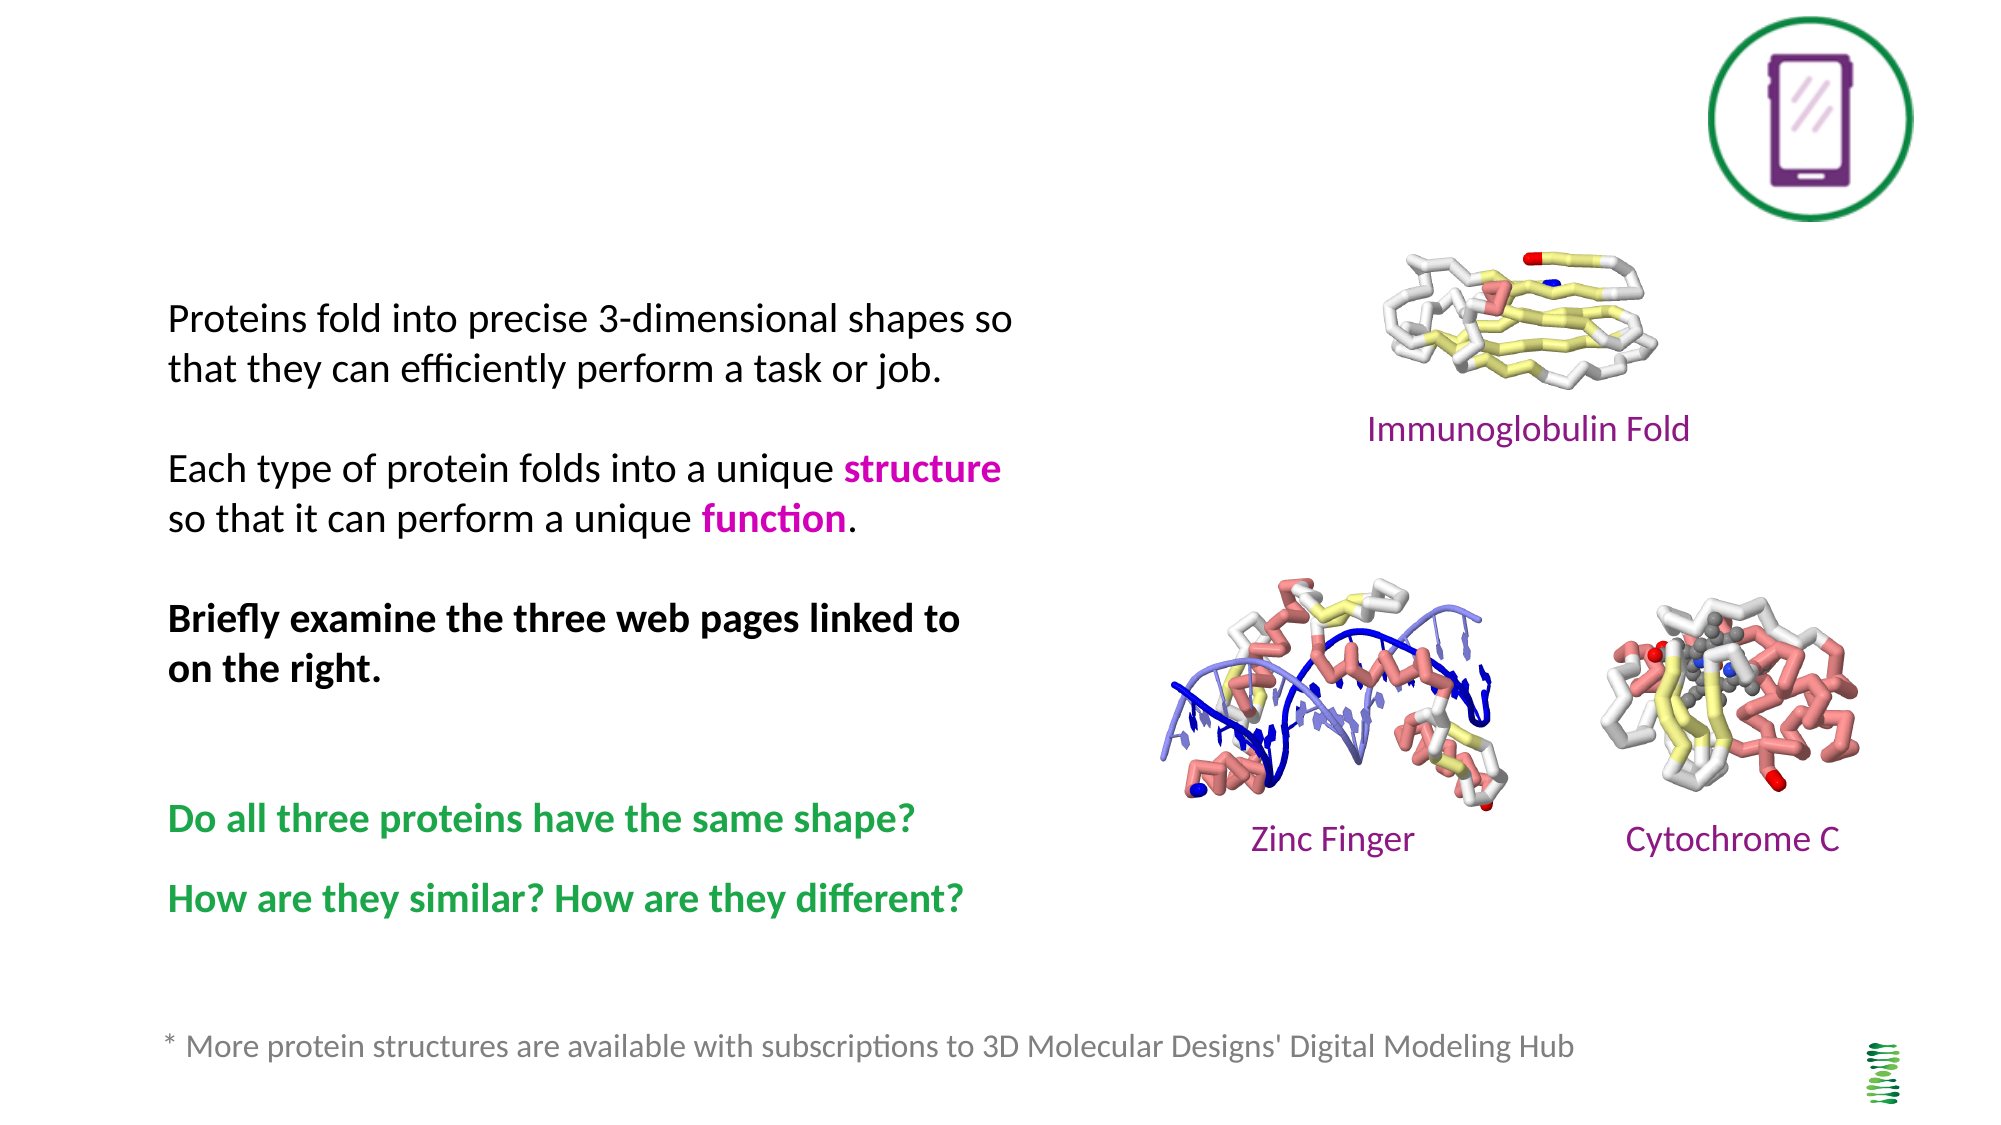

Exploring Protein Structures
Proteins fold into precise 3-dimensional shapes so that they can efficiently perform a task or job.
Each type of protein folds into a unique structure so that it can perform a unique function.
Briefly examine the three web pages linked to on the right.
Do all three proteins have the same shape?
How are they similar? How are they different?
Immunoglobulin Fold
Zinc Finger
Cytochrome C
* More protein structures are available with subscriptions to 3D Molecular Designs' Digital Modeling Hub